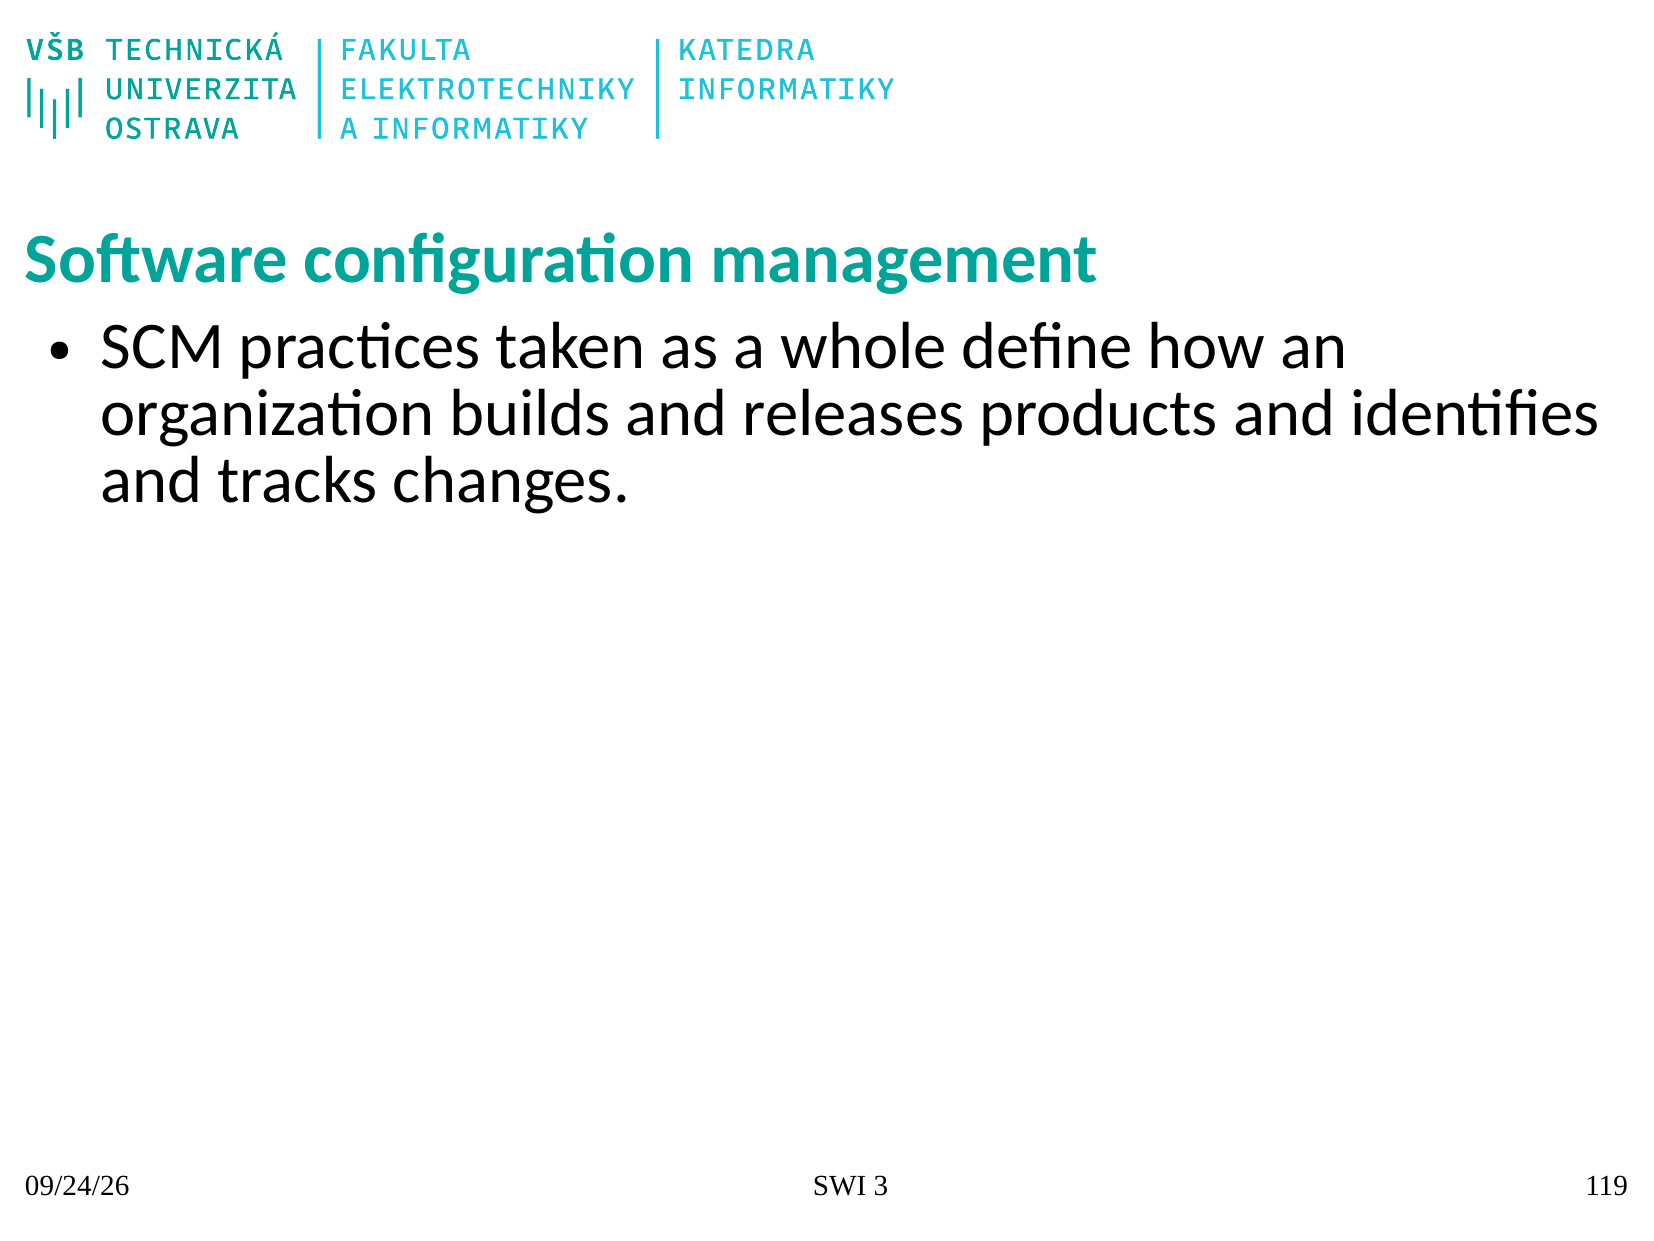

# Software configuration management
SCM practices taken as a whole define how an organization builds and releases products and identifies and tracks changes.
SWI 3
119